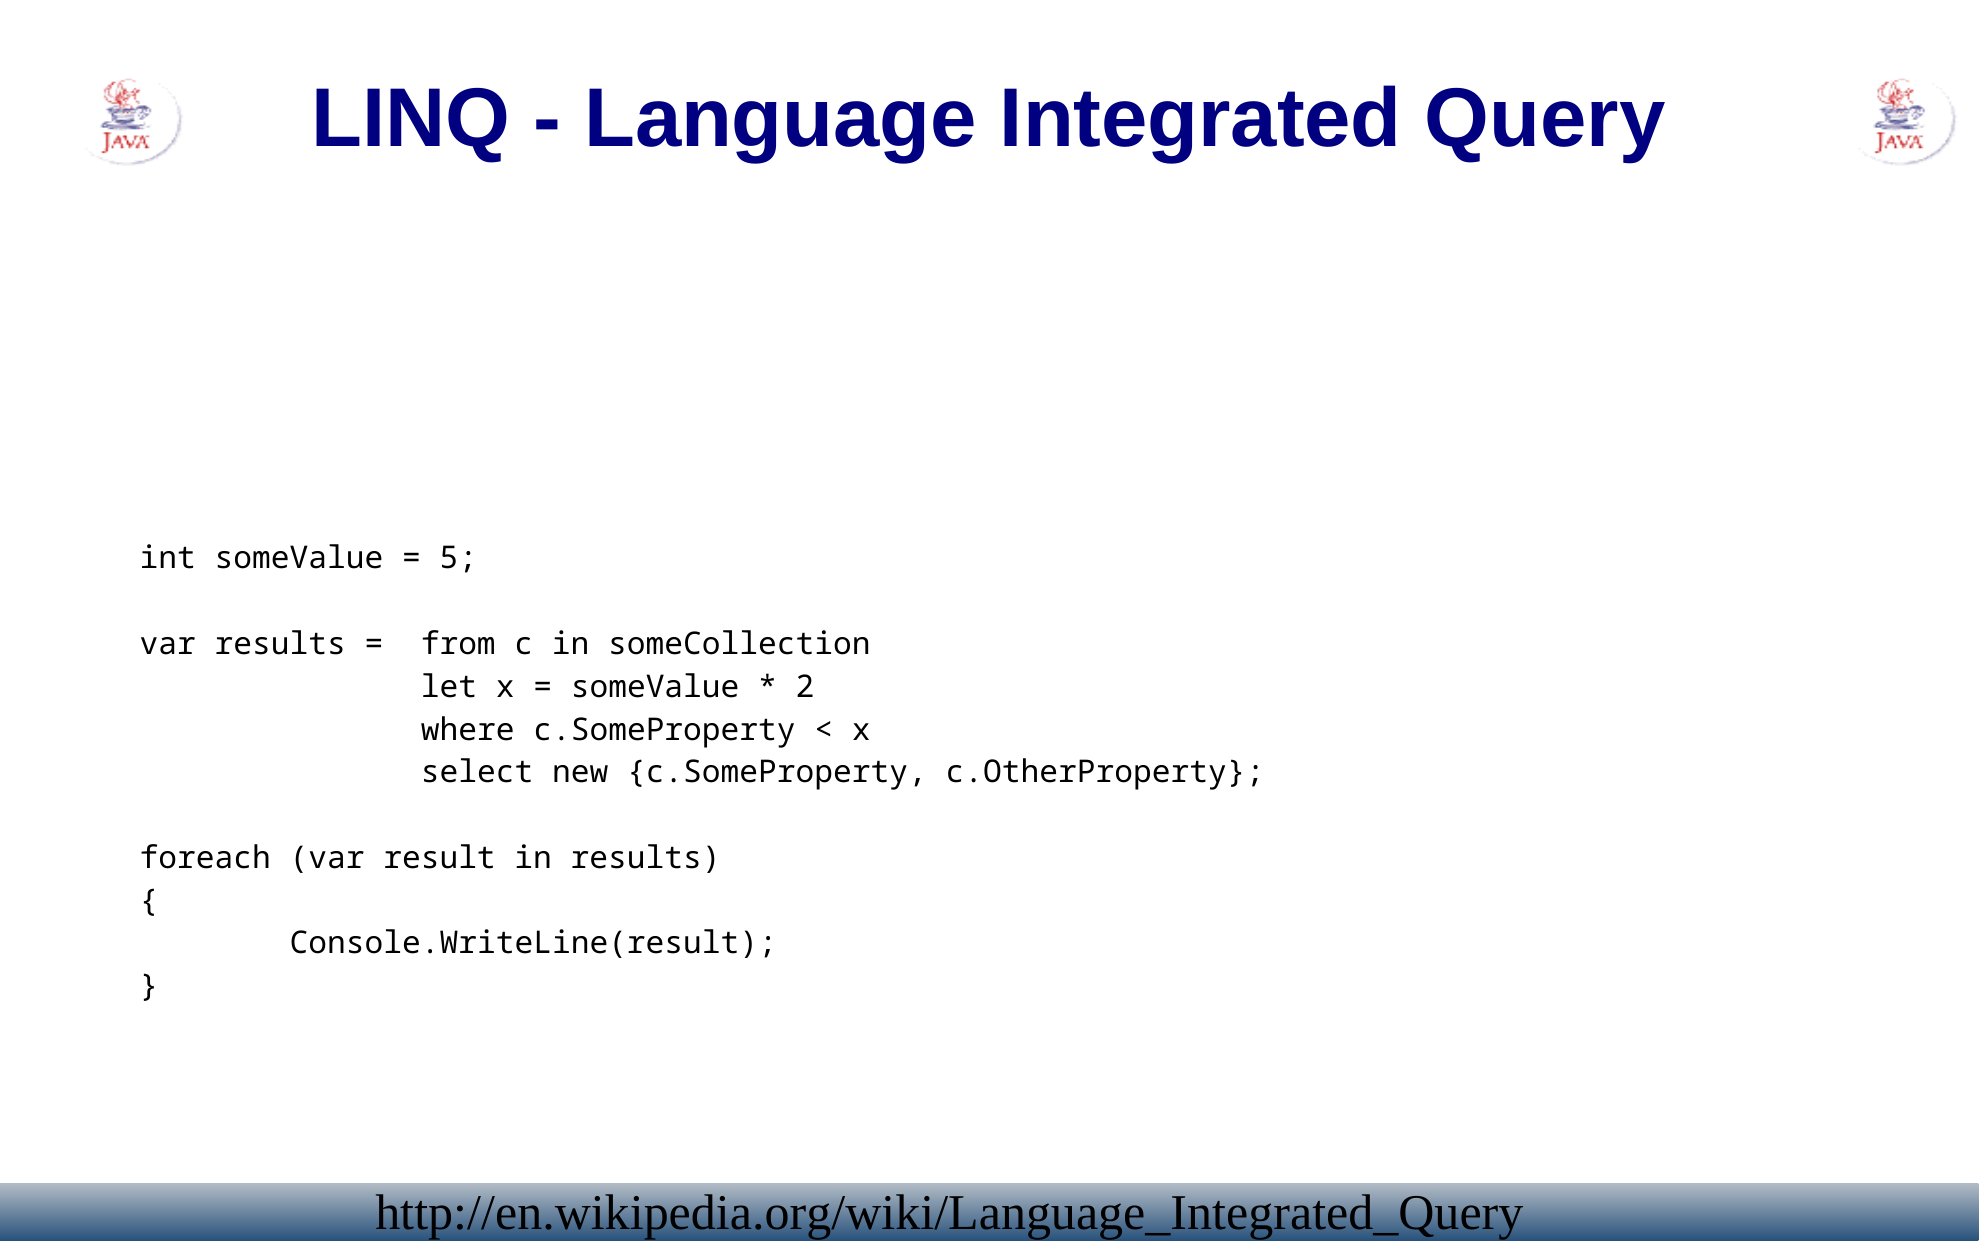

# LINQ - Language Integrated Query
int someValue = 5;
var results = from c in someCollection
 let x = someValue * 2
 where c.SomeProperty < x
 select new {c.SomeProperty, c.OtherProperty};
foreach (var result in results)
{
 Console.WriteLine(result);
}
http://en.wikipedia.org/wiki/Language_Integrated_Query